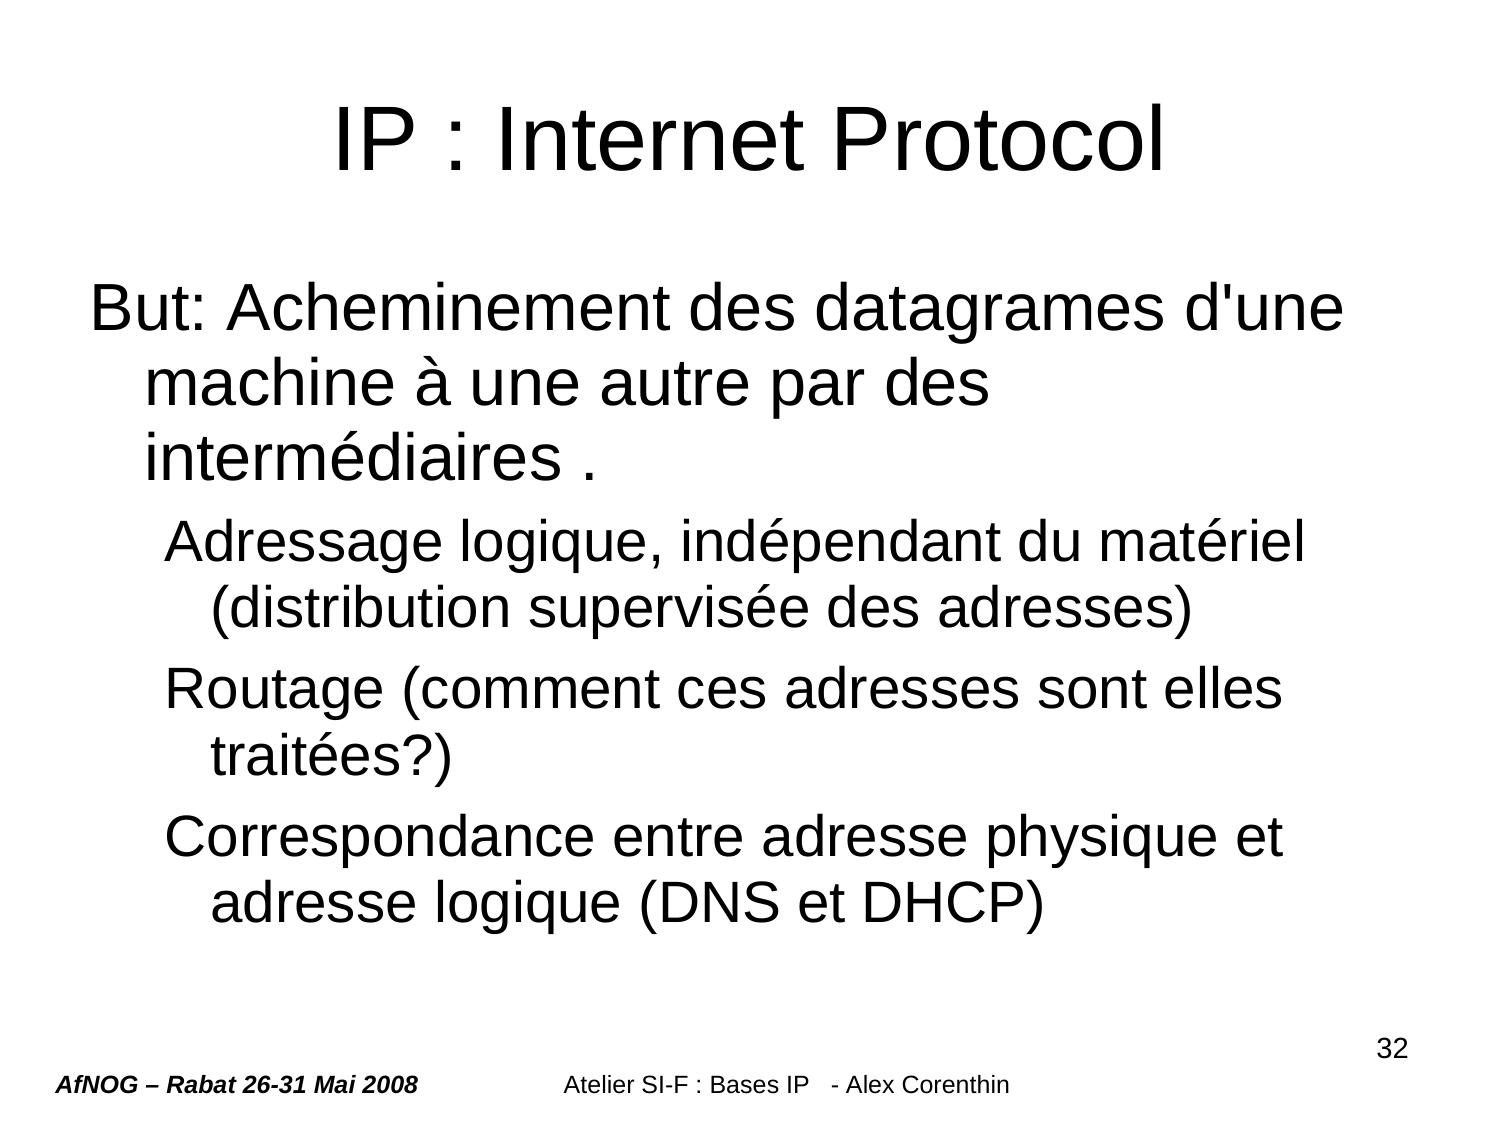

# IP : Internet Protocol
But: Acheminement des datagrames d'une machine à une autre par des intermédiaires .
Adressage logique, indépendant du matériel (distribution supervisée des adresses)‏
Routage (comment ces adresses sont elles traitées?)‏
Correspondance entre adresse physique et adresse logique (DNS et DHCP)‏
32